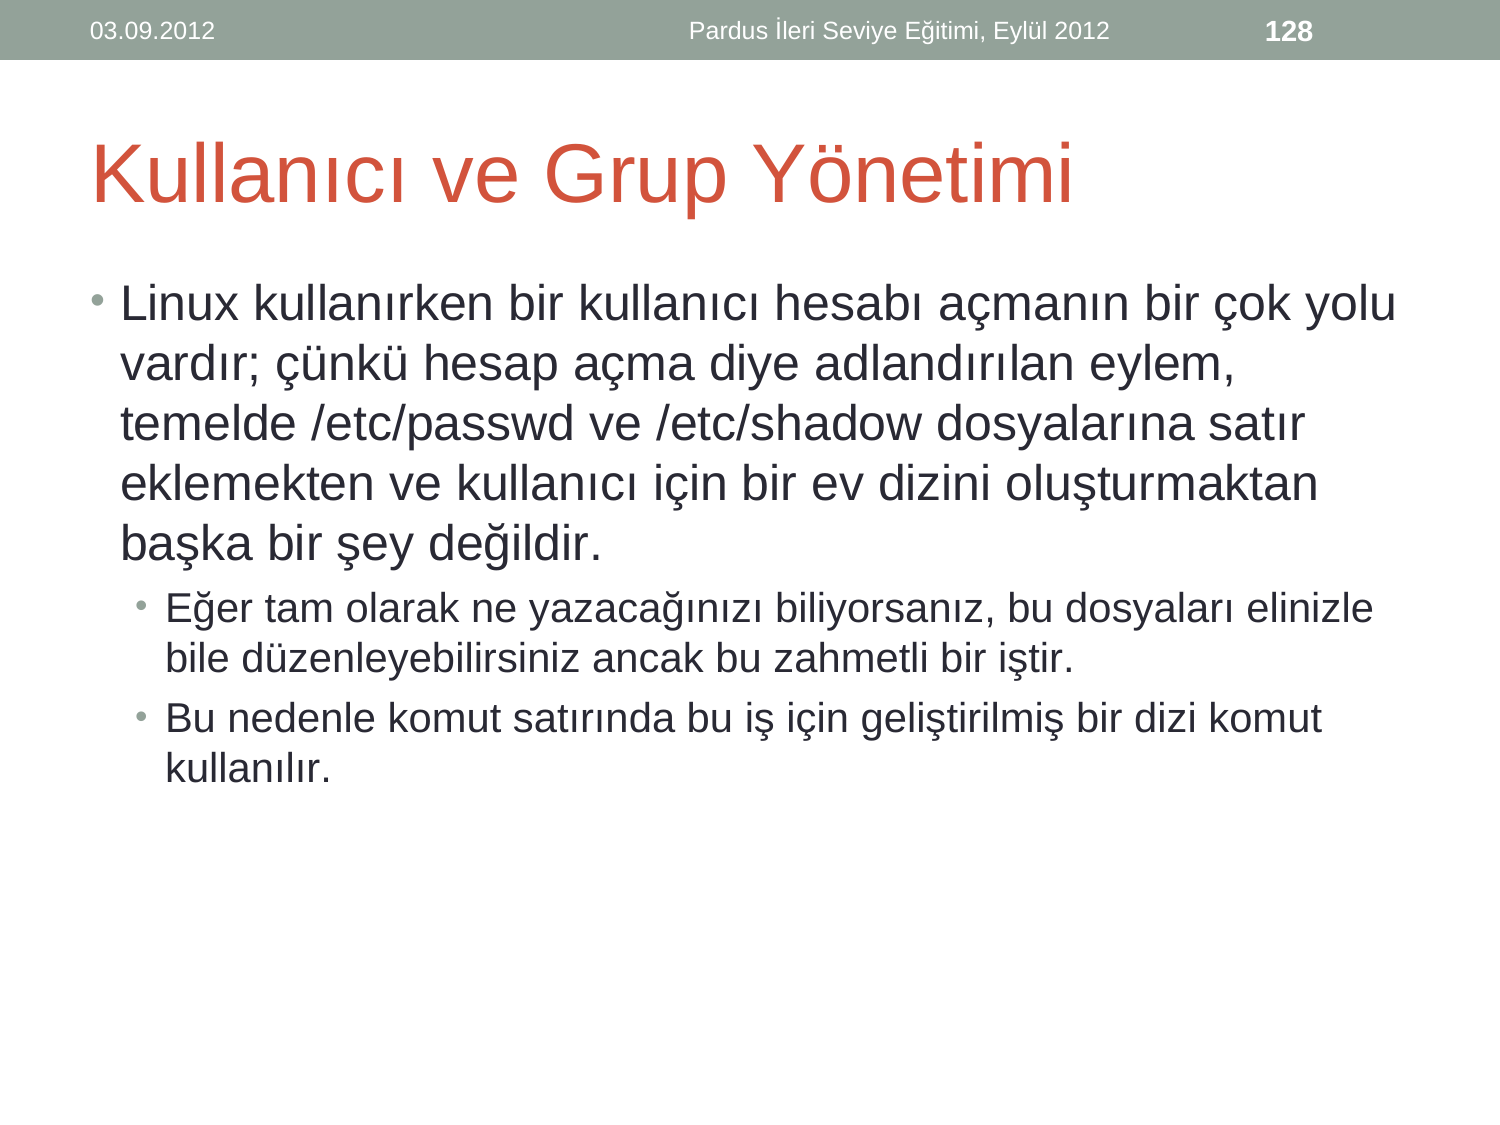

03.09.2012
Pardus İleri Seviye Eğitimi, Eylül 2012
# Kullanıcı ve Grup Yönetimi
Linux kullanırken bir kullanıcı hesabı açmanın bir çok yolu vardır; çünkü hesap açma diye adlandırılan eylem, temelde /etc/passwd ve /etc/shadow dosyalarına satır eklemekten ve kullanıcı için bir ev dizini oluşturmaktan başka bir şey değildir.
Eğer tam olarak ne yazacağınızı biliyorsanız, bu dosyaları elinizle bile düzenleyebilirsiniz ancak bu zahmetli bir iştir.
Bu nedenle komut satırında bu iş için geliştirilmiş bir dizi komut kullanılır.